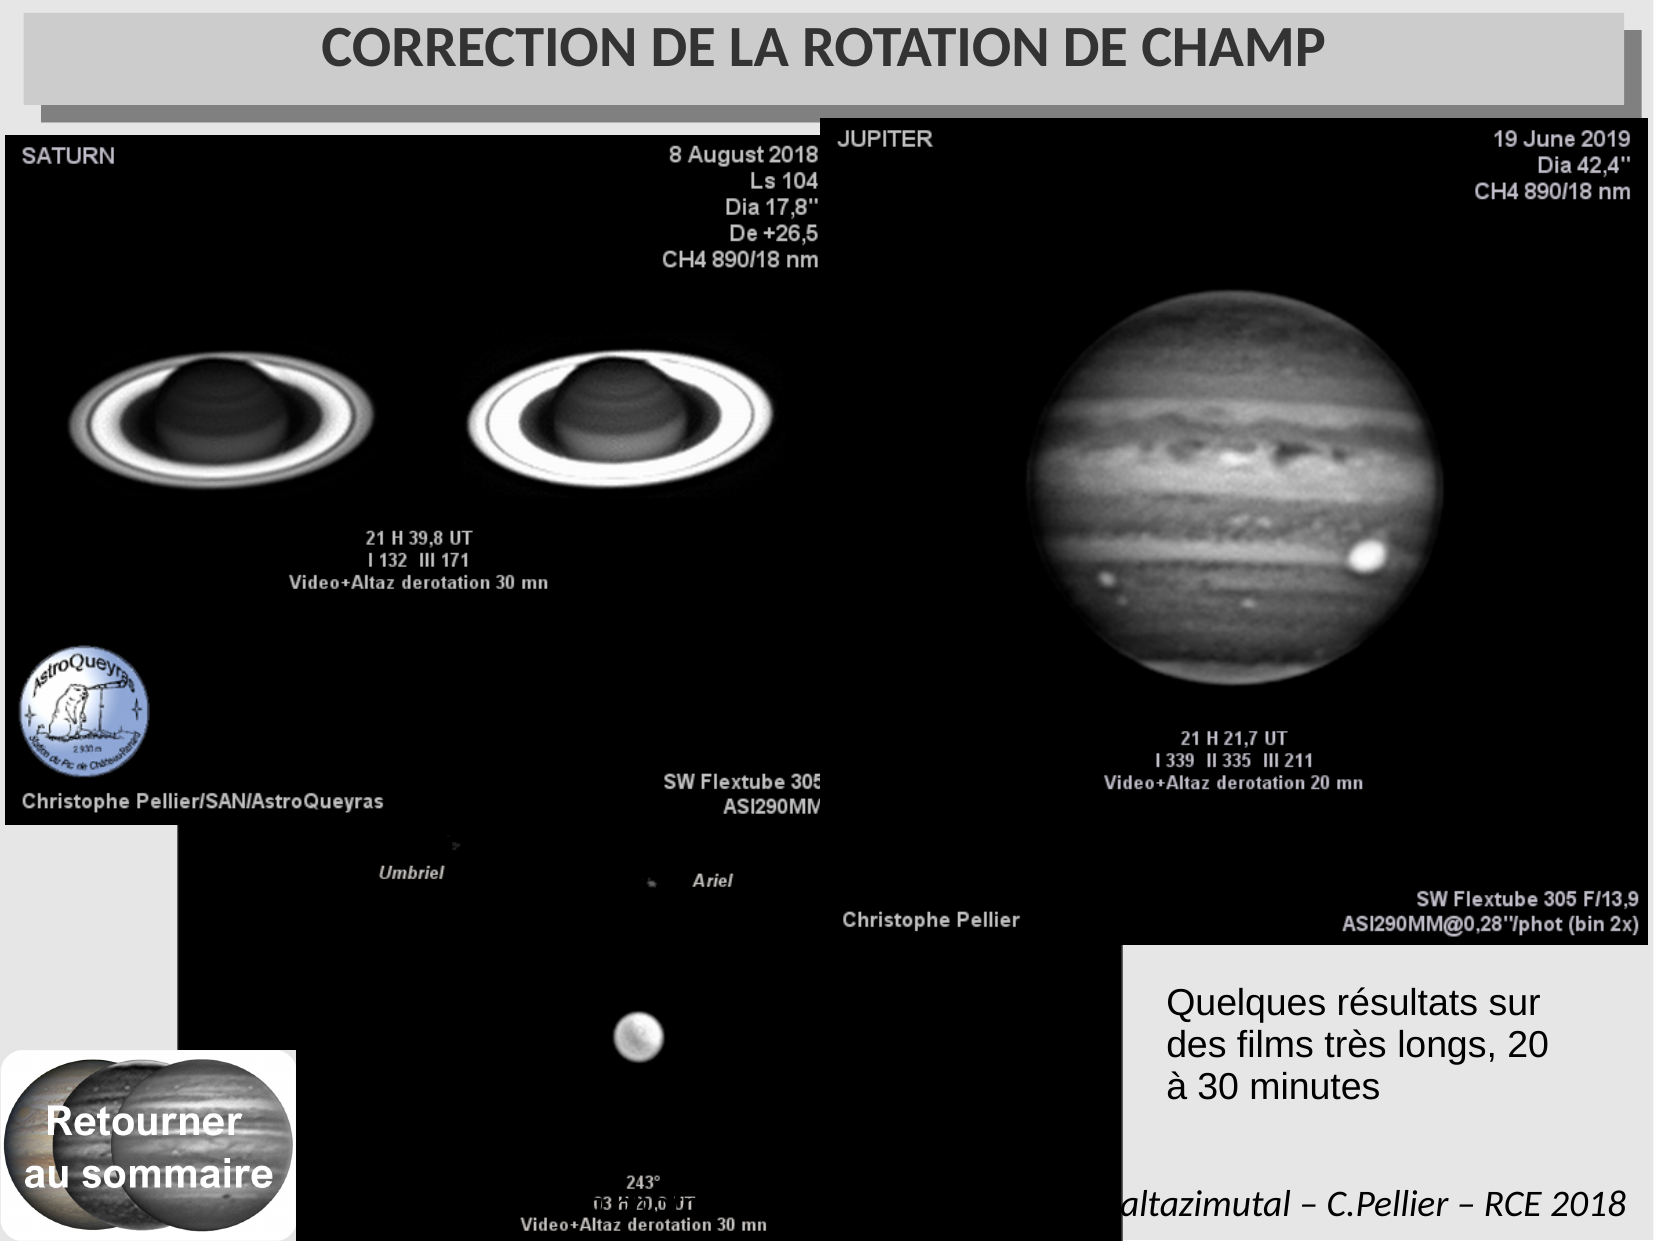

CORRECTION DE LA ROTATION DE CHAMP
Quelques résultats sur des films très longs, 20 à 30 minutes
La photo planétaire avec un Dobson altazimutal – C.Pellier – RCE 2018